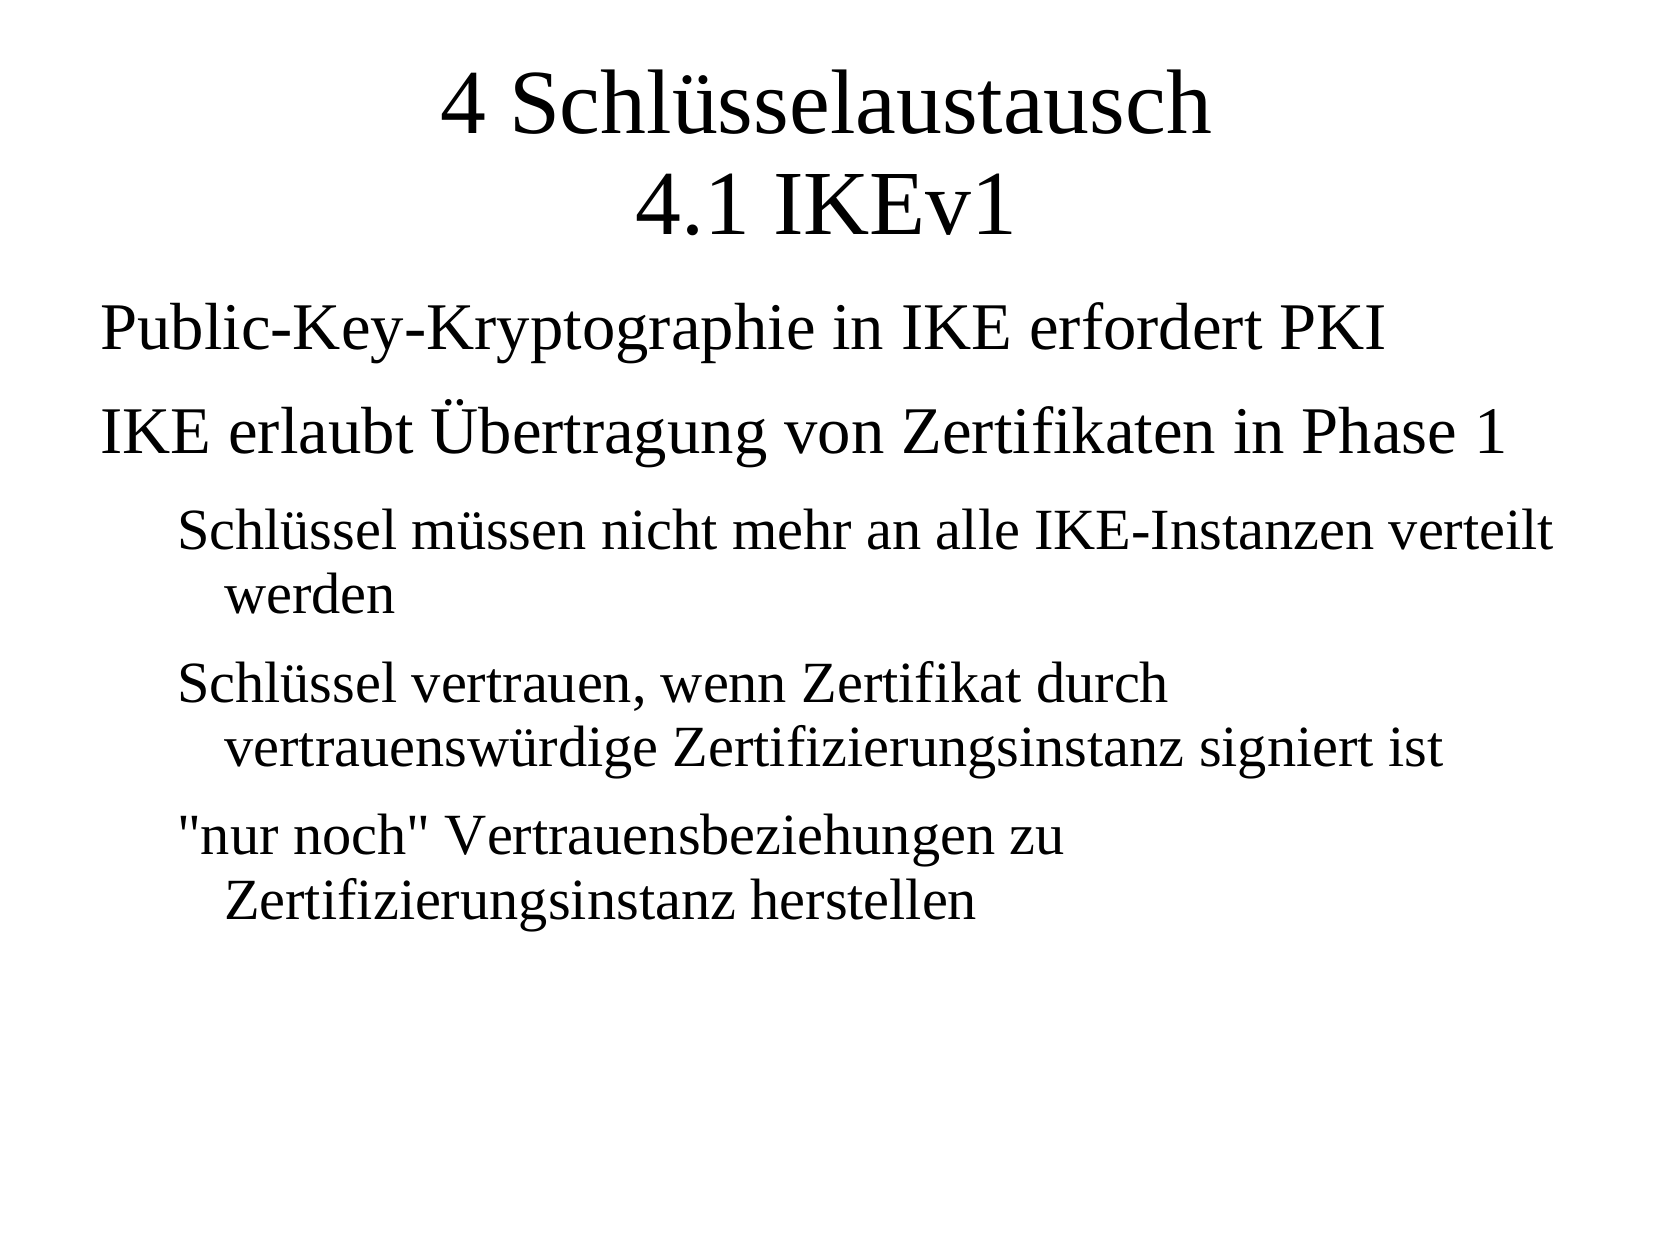

# 4 Schlüsselaustausch 4.1 IKEv1
Public-Key-Kryptographie in IKE erfordert PKI
IKE erlaubt Übertragung von Zertifikaten in Phase 1
Schlüssel müssen nicht mehr an alle IKE-Instanzen verteilt werden
Schlüssel vertrauen, wenn Zertifikat durch vertrauenswürdige Zertifizierungsinstanz signiert ist
"nur noch" Vertrauensbeziehungen zu Zertifizierungsinstanz herstellen